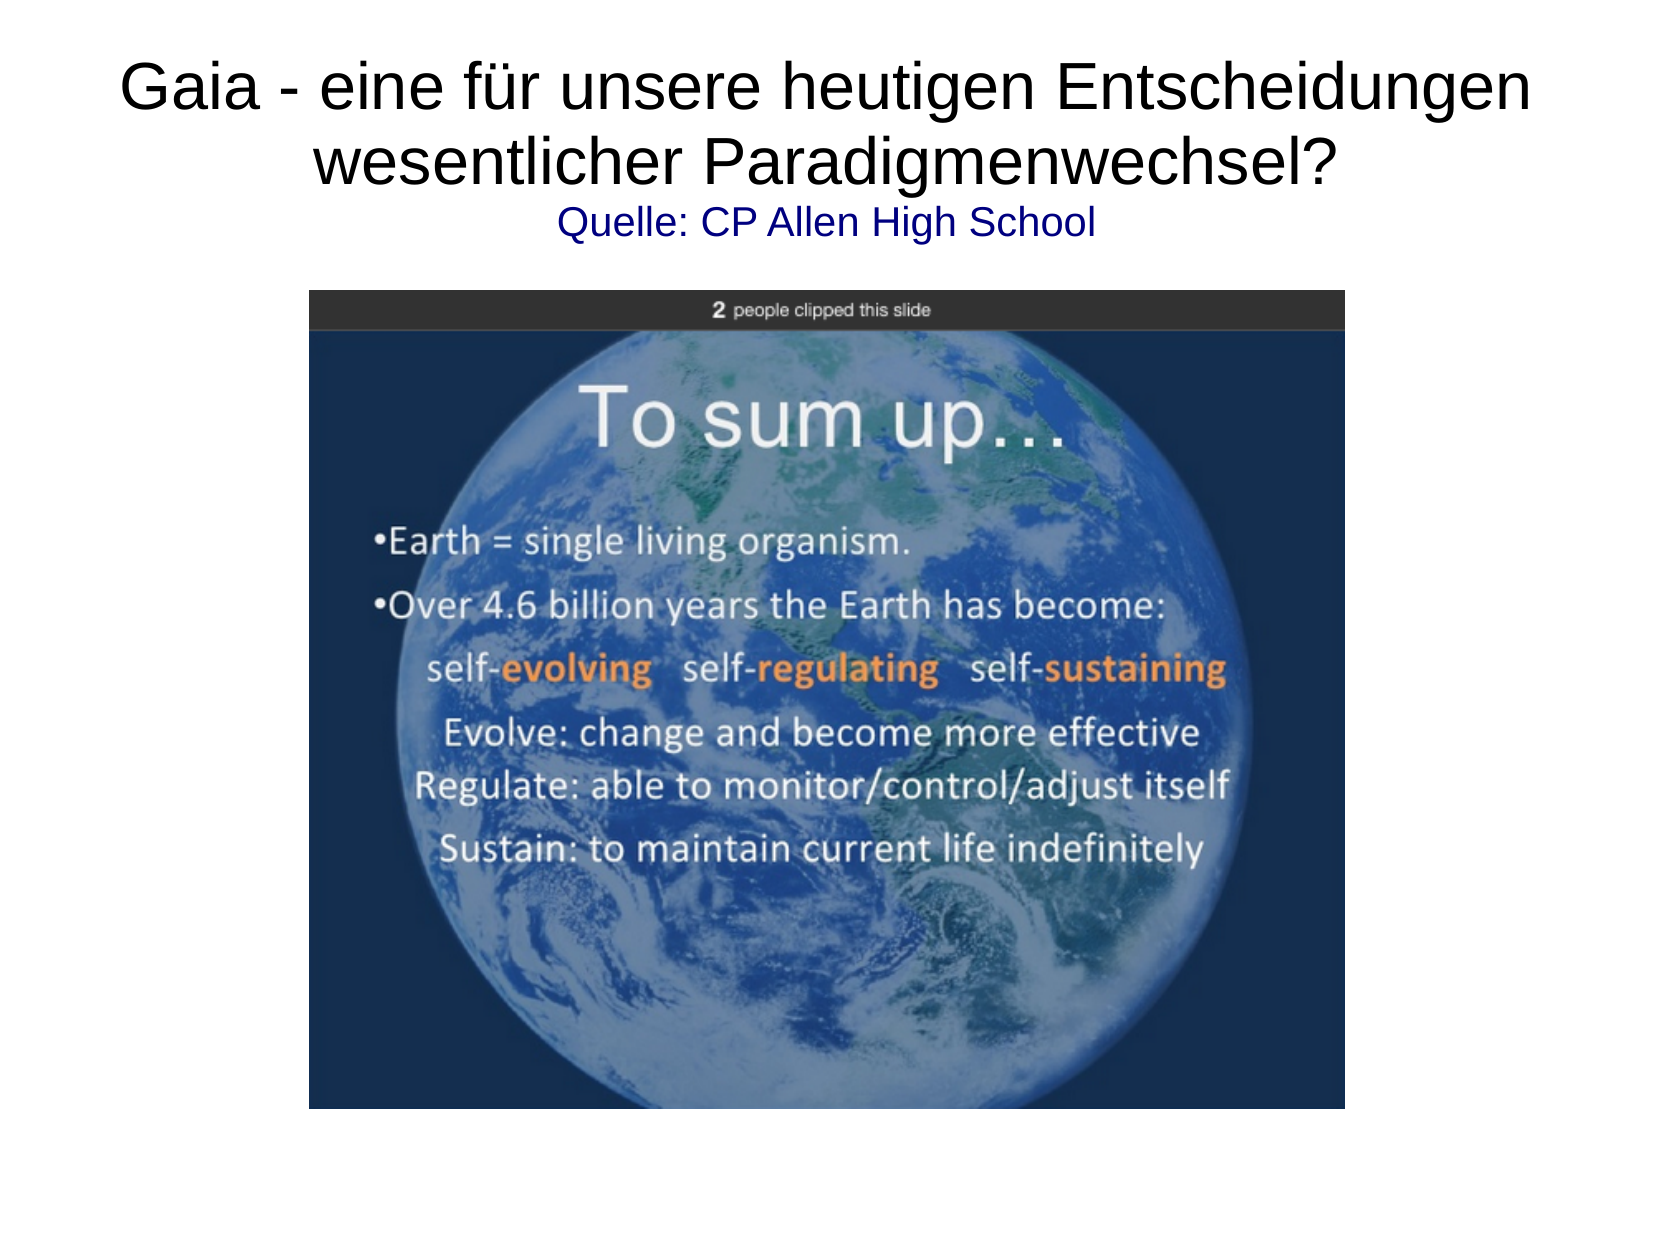

# Gaia - eine für unsere heutigen Entscheidungen wesentlicher Paradigmenwechsel? Quelle: CP Allen High School